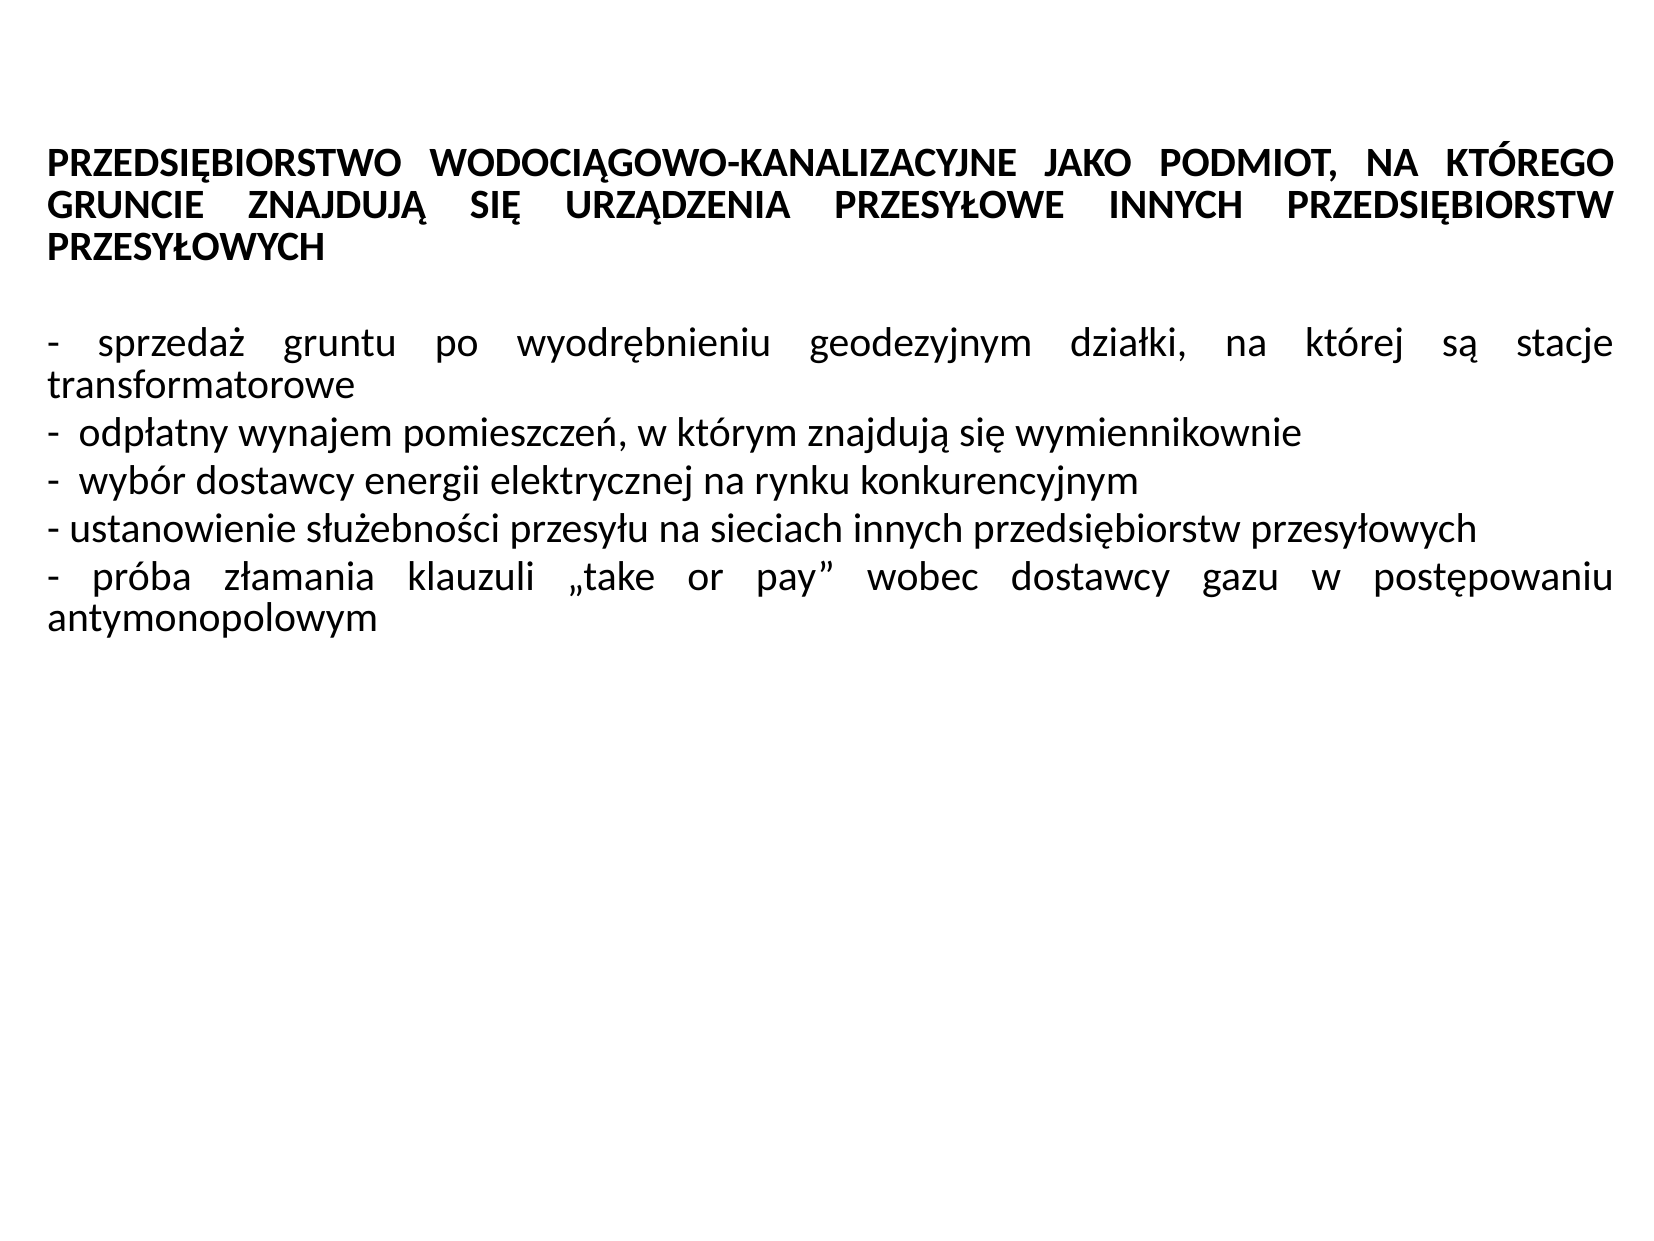

#
PRZEDSIĘBIORSTWO WODOCIĄGOWO-KANALIZACYJNE JAKO PODMIOT, NA KTÓREGO GRUNCIE ZNAJDUJĄ SIĘ URZĄDZENIA PRZESYŁOWE INNYCH PRZEDSIĘBIORSTW PRZESYŁOWYCH
- sprzedaż gruntu po wyodrębnieniu geodezyjnym działki, na której są stacje transformatorowe
- odpłatny wynajem pomieszczeń, w którym znajdują się wymiennikownie
- wybór dostawcy energii elektrycznej na rynku konkurencyjnym
- ustanowienie służebności przesyłu na sieciach innych przedsiębiorstw przesyłowych
- próba złamania klauzuli „take or pay” wobec dostawcy gazu w postępowaniu antymonopolowym